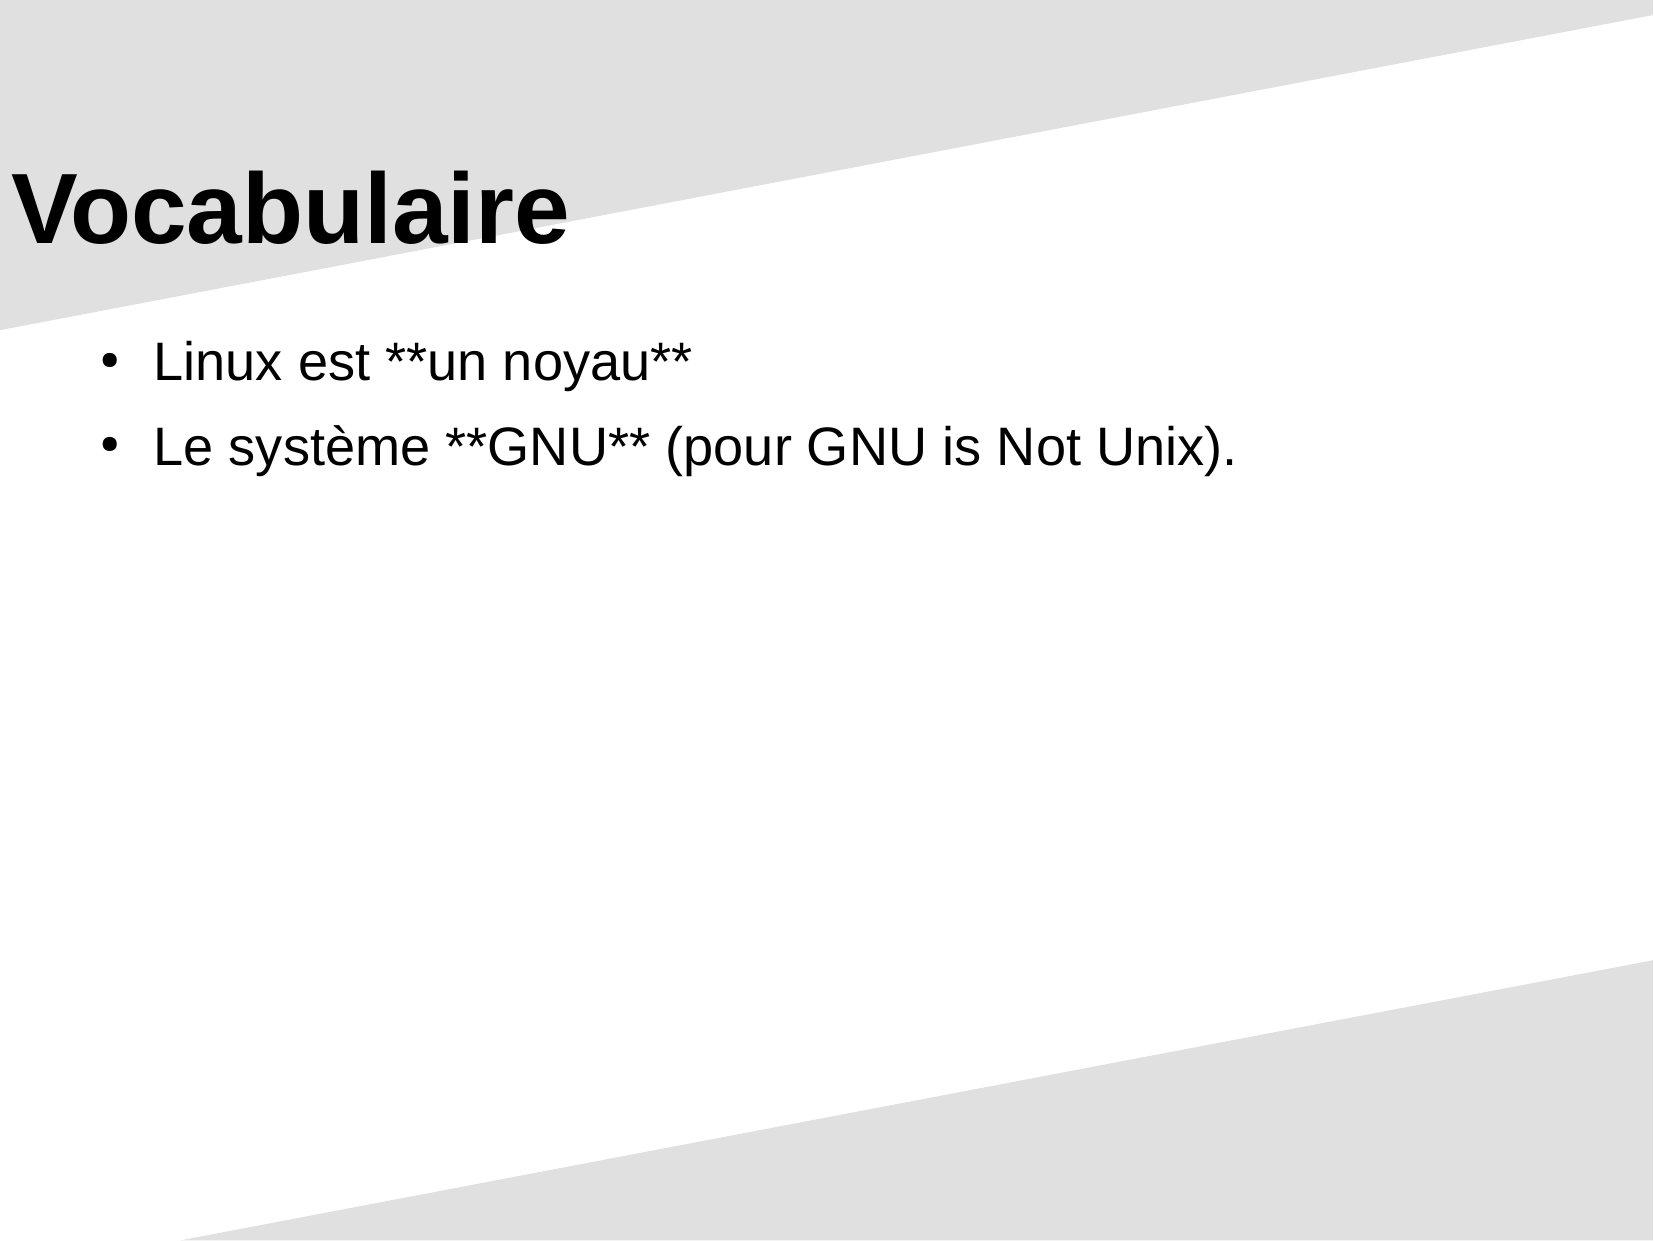

# Vocabulaire
Linux est **un noyau**
Le système **GNU** (pour GNU is Not Unix).